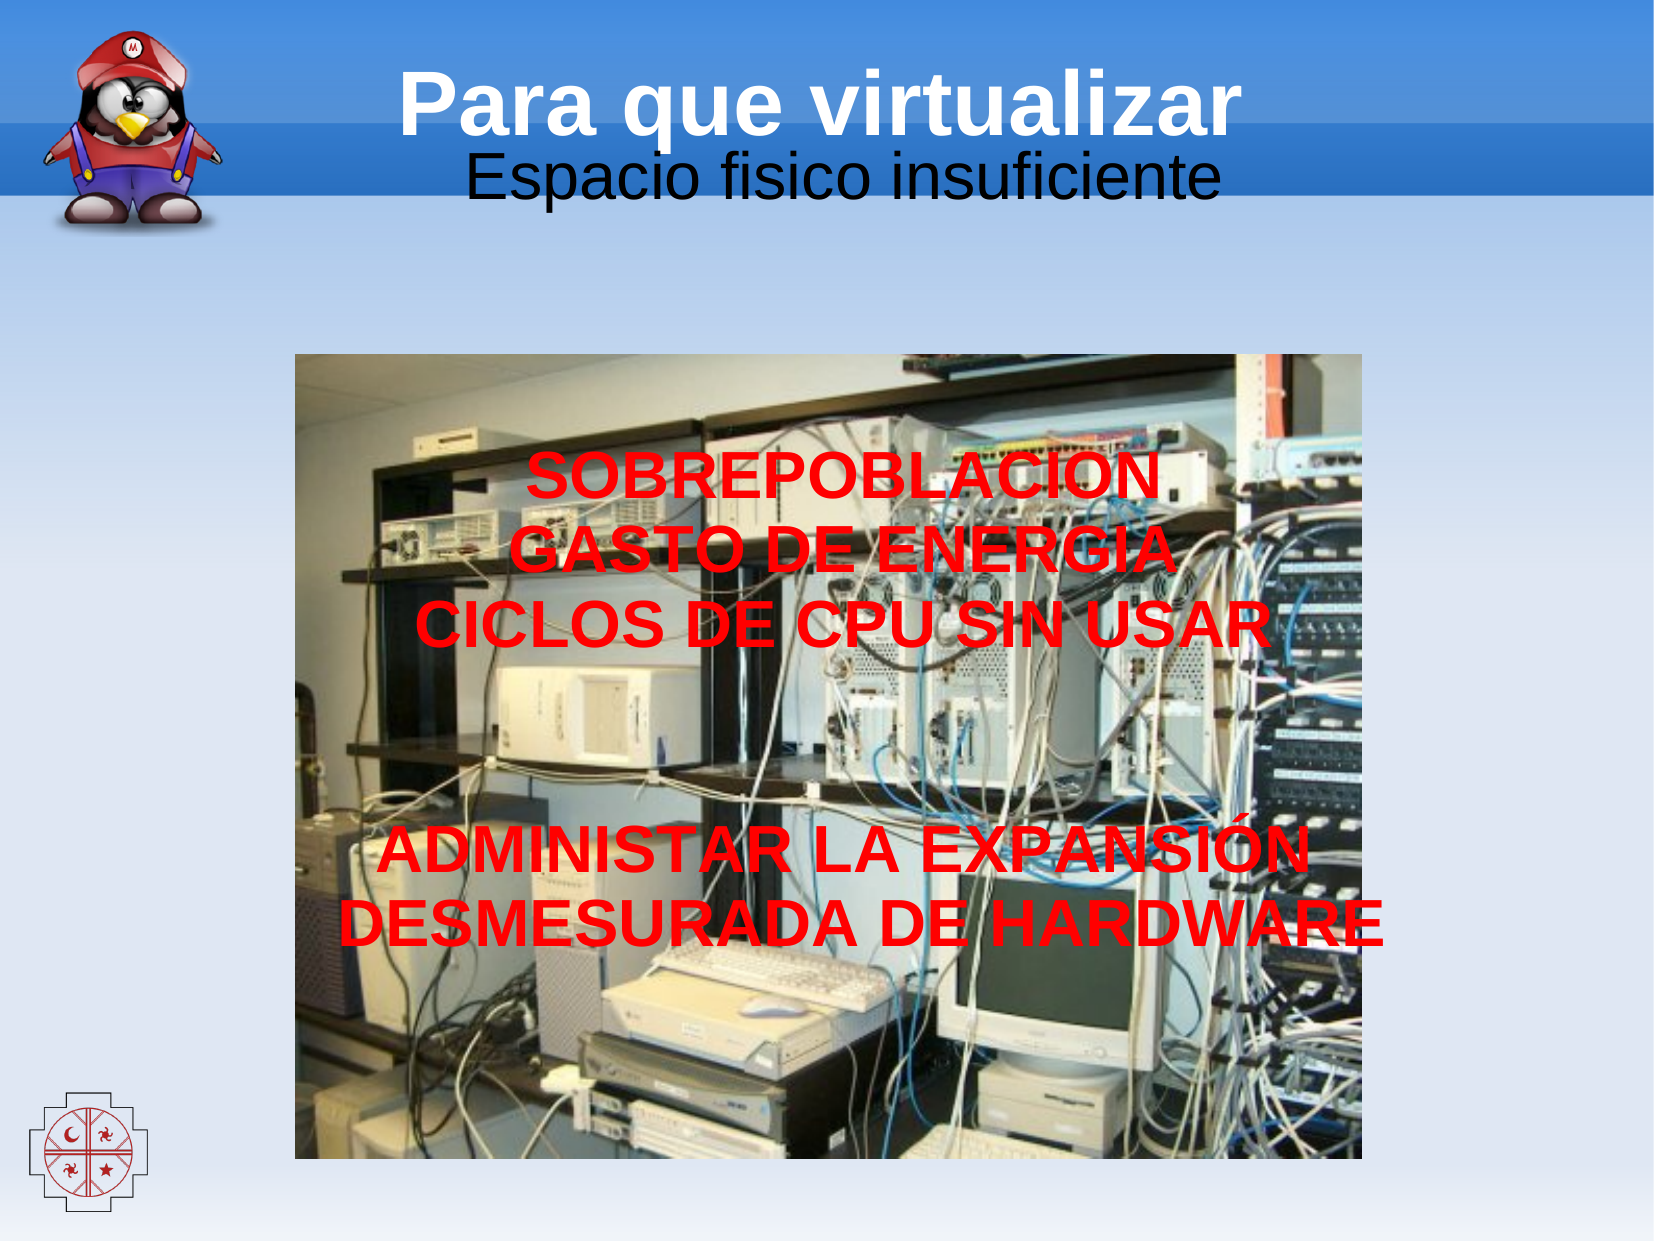

# Para que virtualizar
Espacio fisico insuficiente
SOBREPOBLACION
GASTO DE ENERGIA
CICLOS DE CPU SIN USAR
ADMINISTAR LA EXPANSIÓN DESMESURADA DE HARDWARE